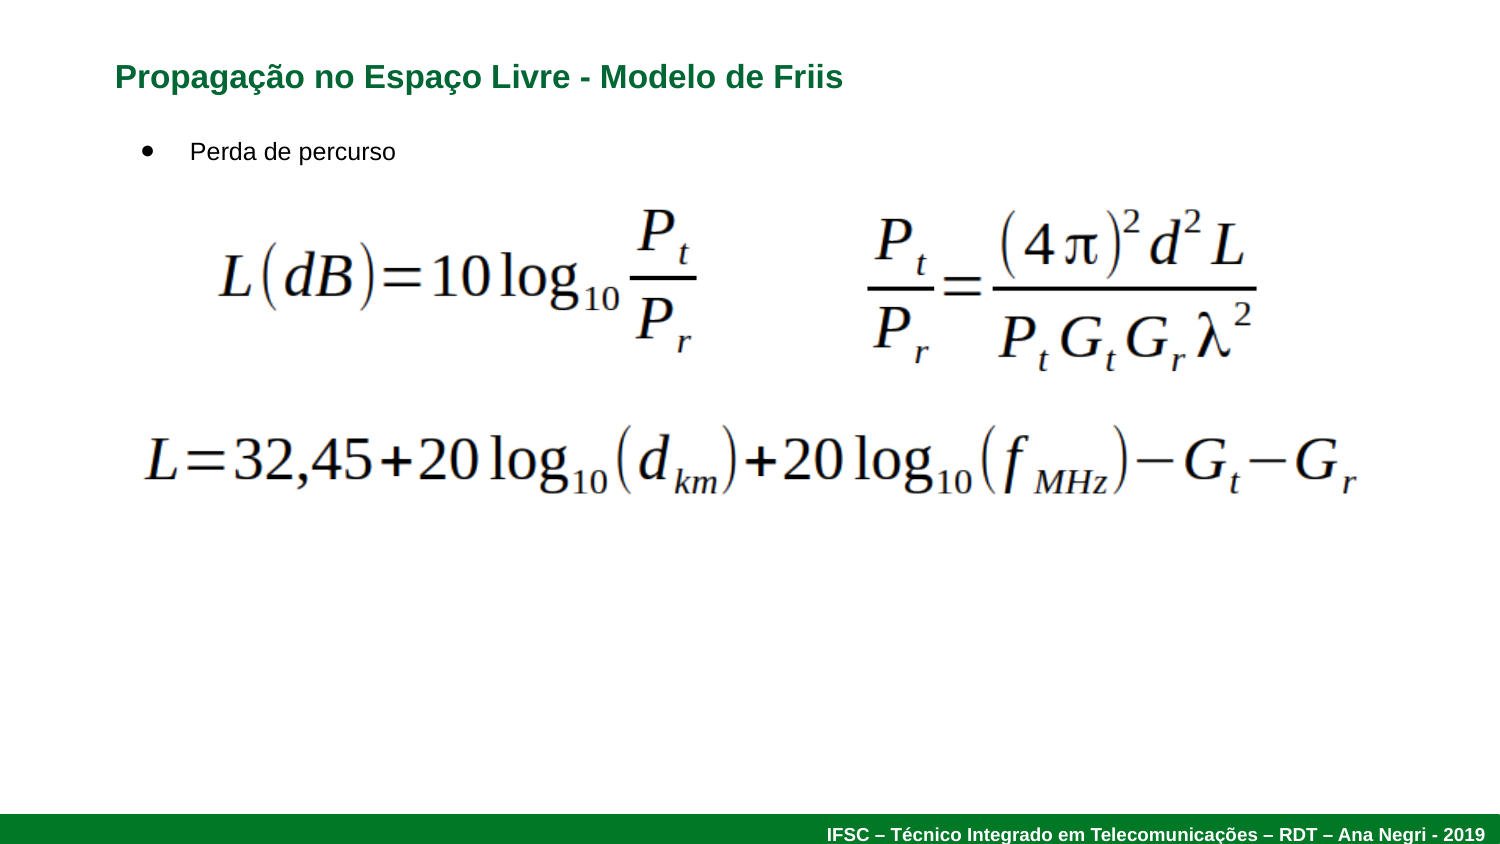

Propagação no Espaço Livre - Modelo de Friis
Perda de percurso
Subtração
IFSC – Técnico Integrado em Telecomunicações – RDT – Ana Negri - 2019